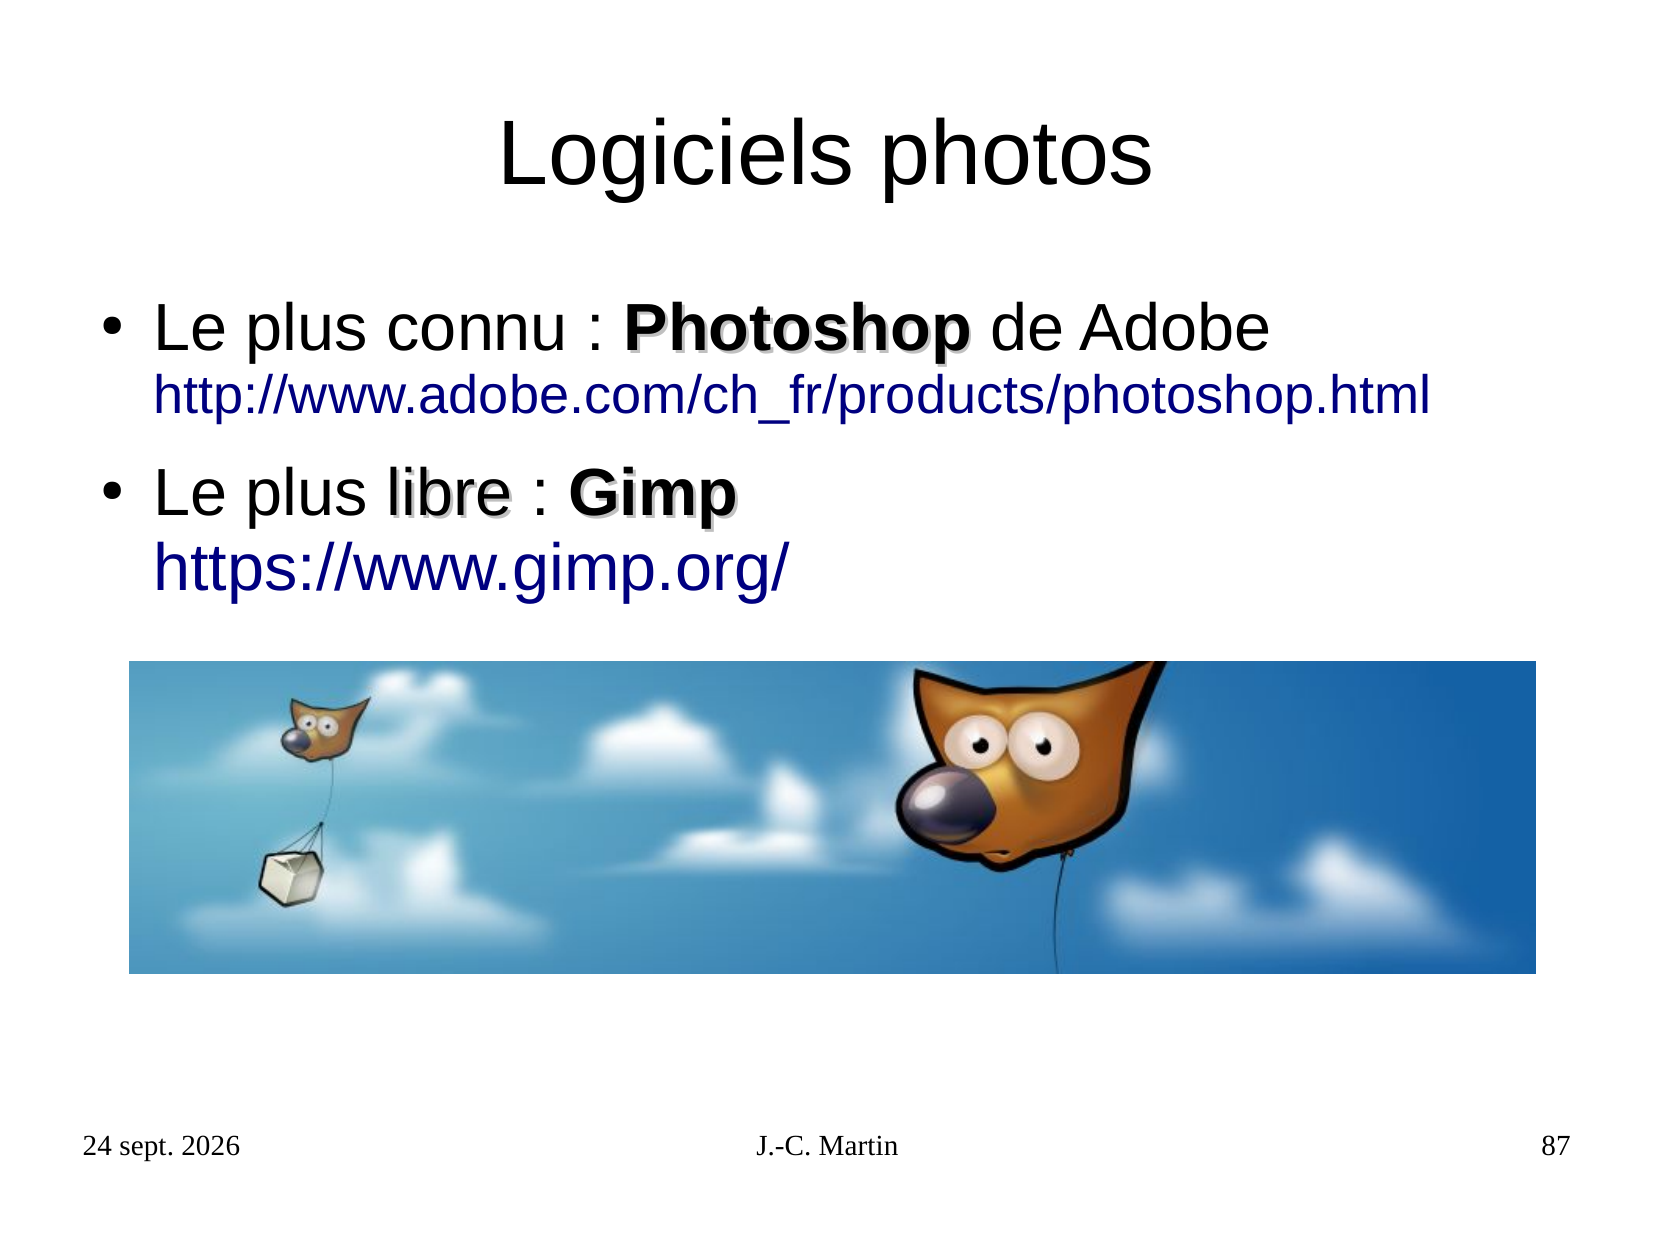

# Logiciels photos
Le plus connu : Photoshop de Adobe
http://www.adobe.com/ch_fr/products/photoshop.html
Le plus libre : Gimp
https://www.gimp.org/
J.-C. Martin
87